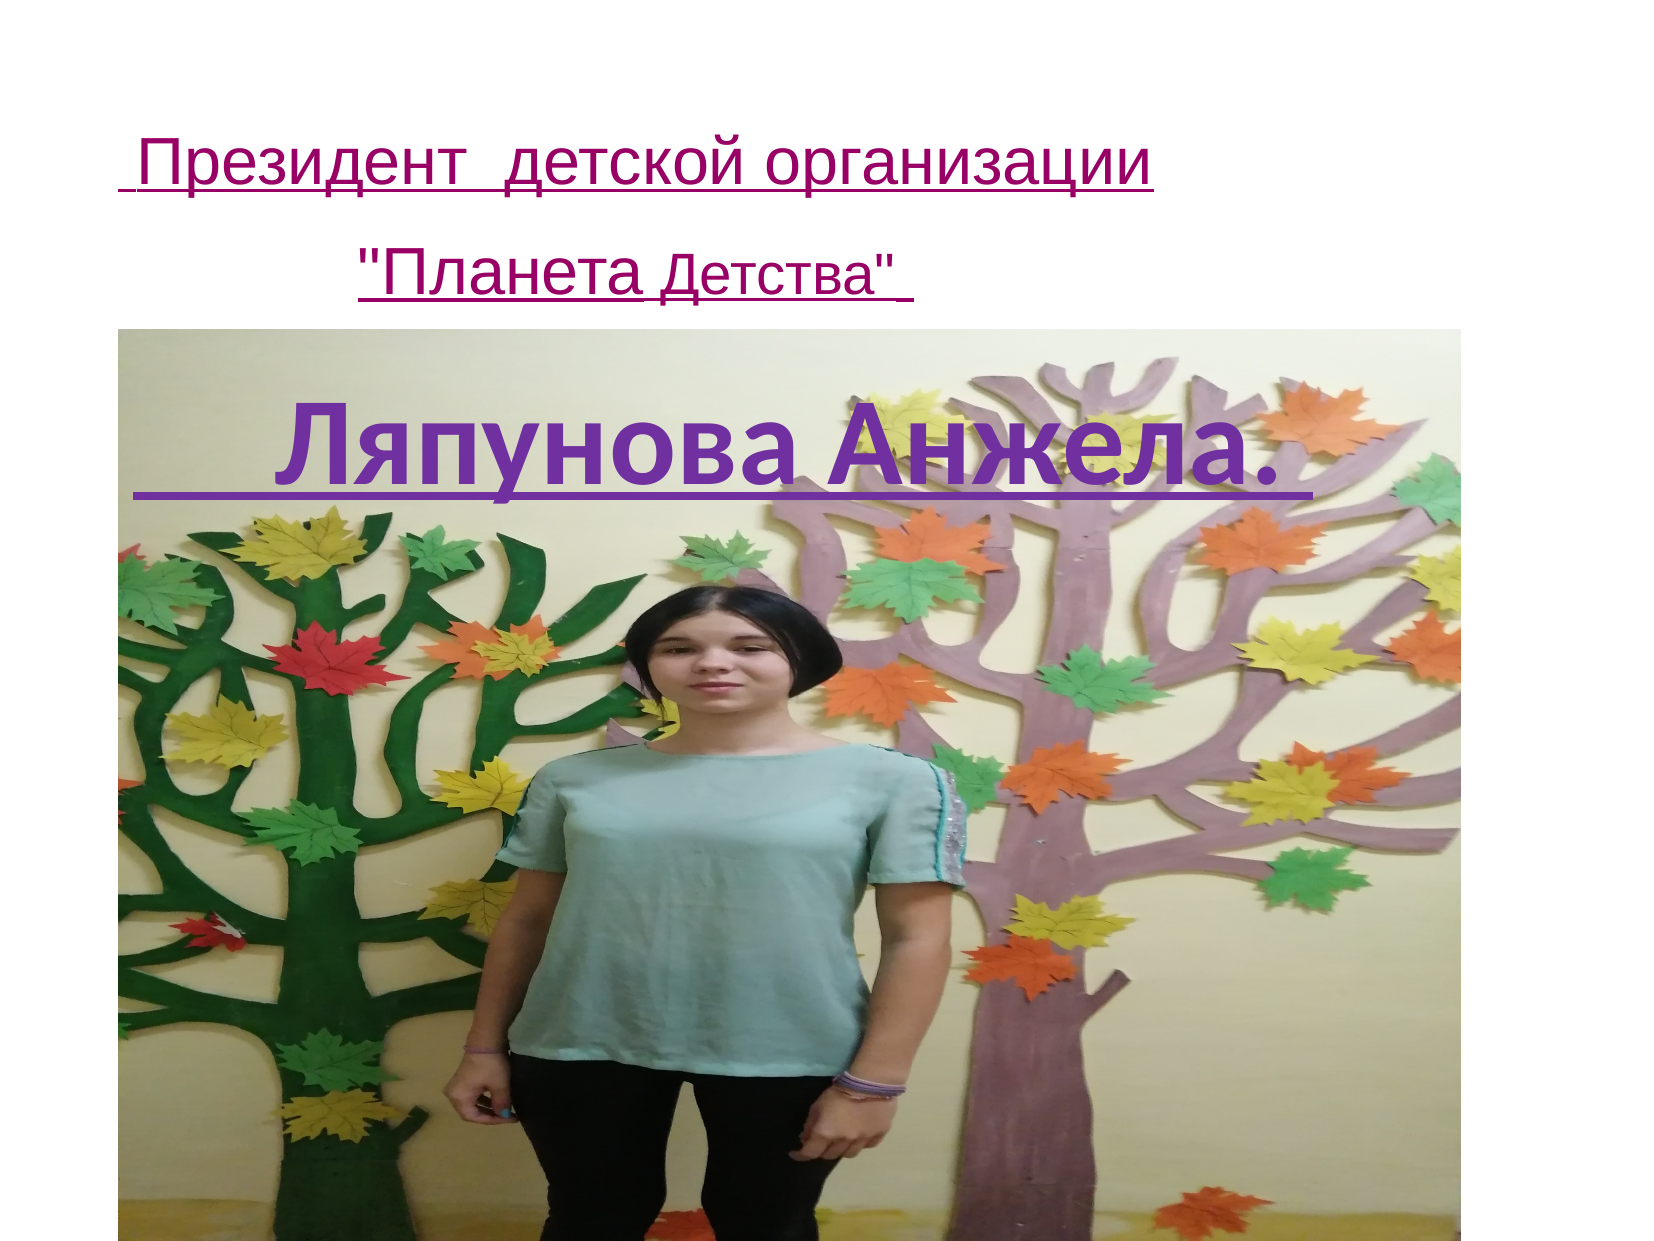

# Президент детской организации
"Планета Детства"
 Ляпунова Анжела.